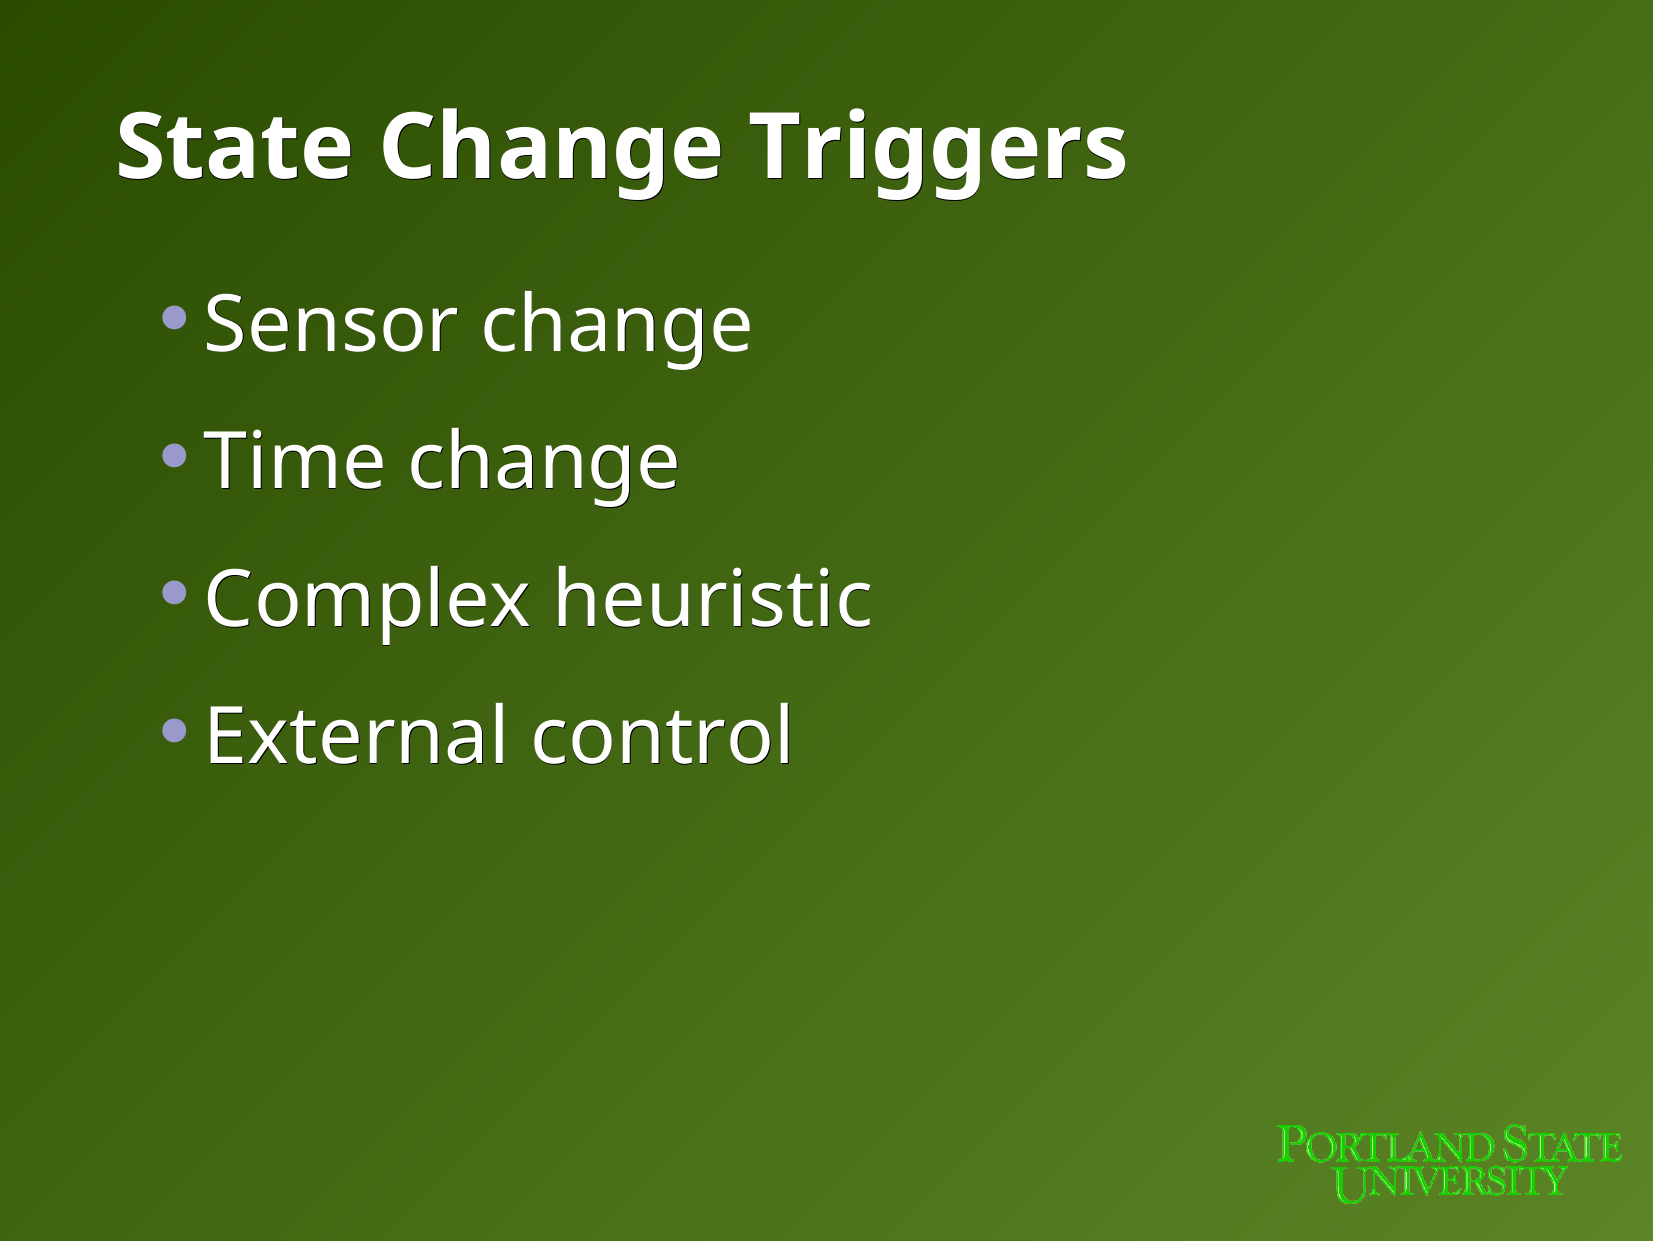

# State Change Triggers
Sensor change
Time change
Complex heuristic
External control